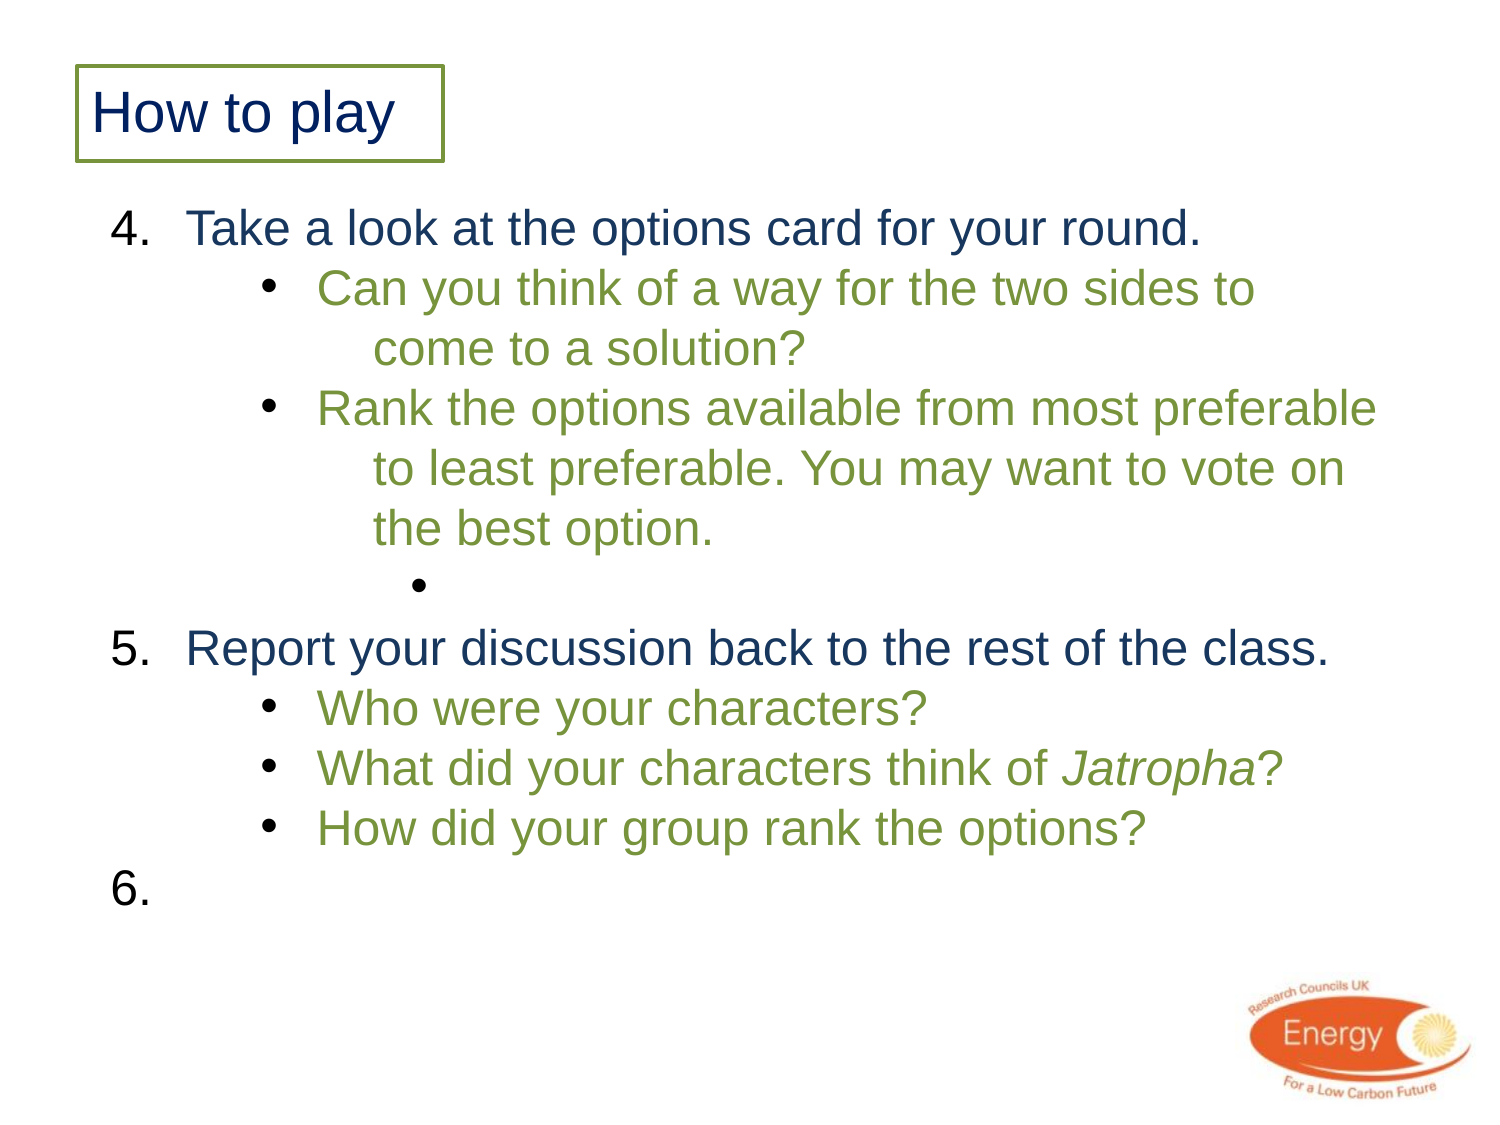

How to play
Take a look at the options card for your round.
Can you think of a way for the two sides to come to a solution?
Rank the options available from most preferable to least preferable. You may want to vote on the best option.
Report your discussion back to the rest of the class.
Who were your characters?
What did your characters think of Jatropha?
How did your group rank the options?